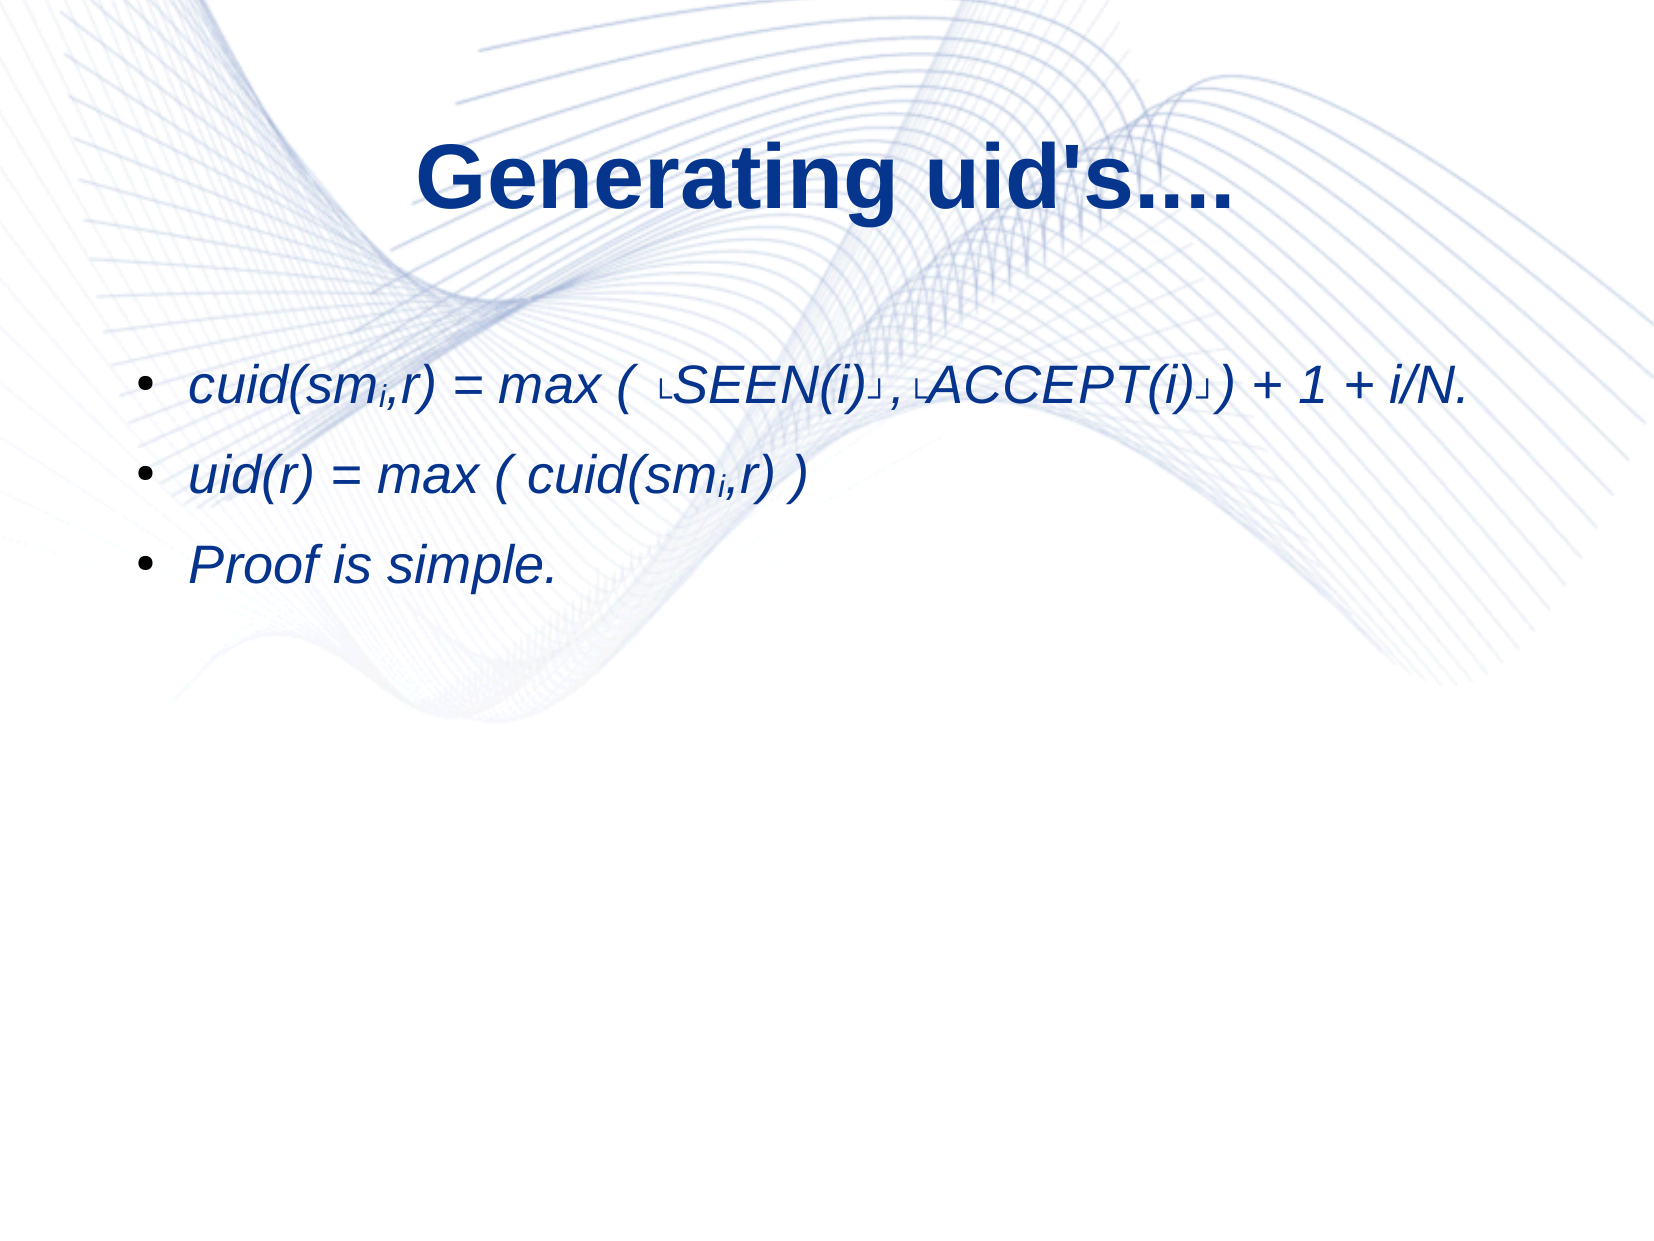

# Generating uid's....
cuid(smi,r) = max ( └SEEN(i)┘,└ACCEPT(i)┘) + 1 + i/N.
uid(r) = max ( cuid(smi,r) )
Proof is simple.